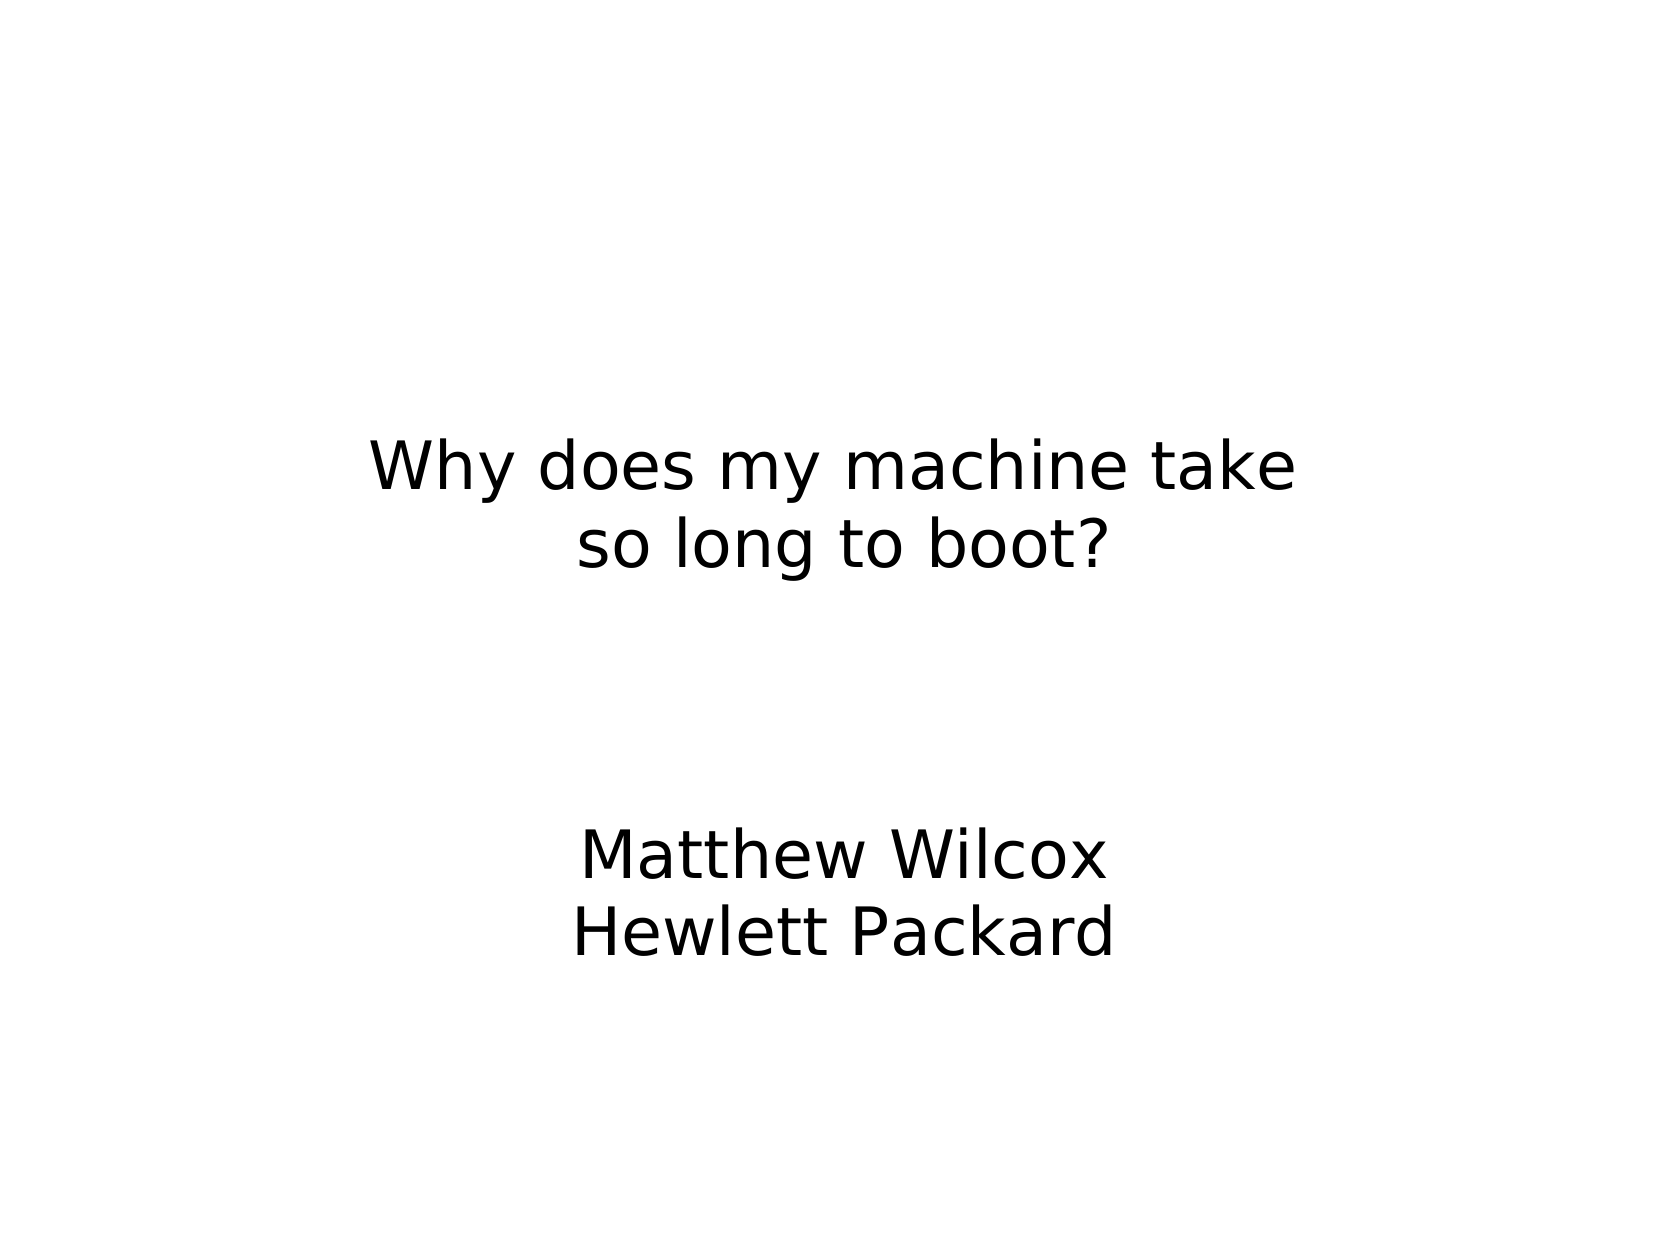

# Why does my machine take
so long to boot?
Matthew Wilcox
Hewlett Packard